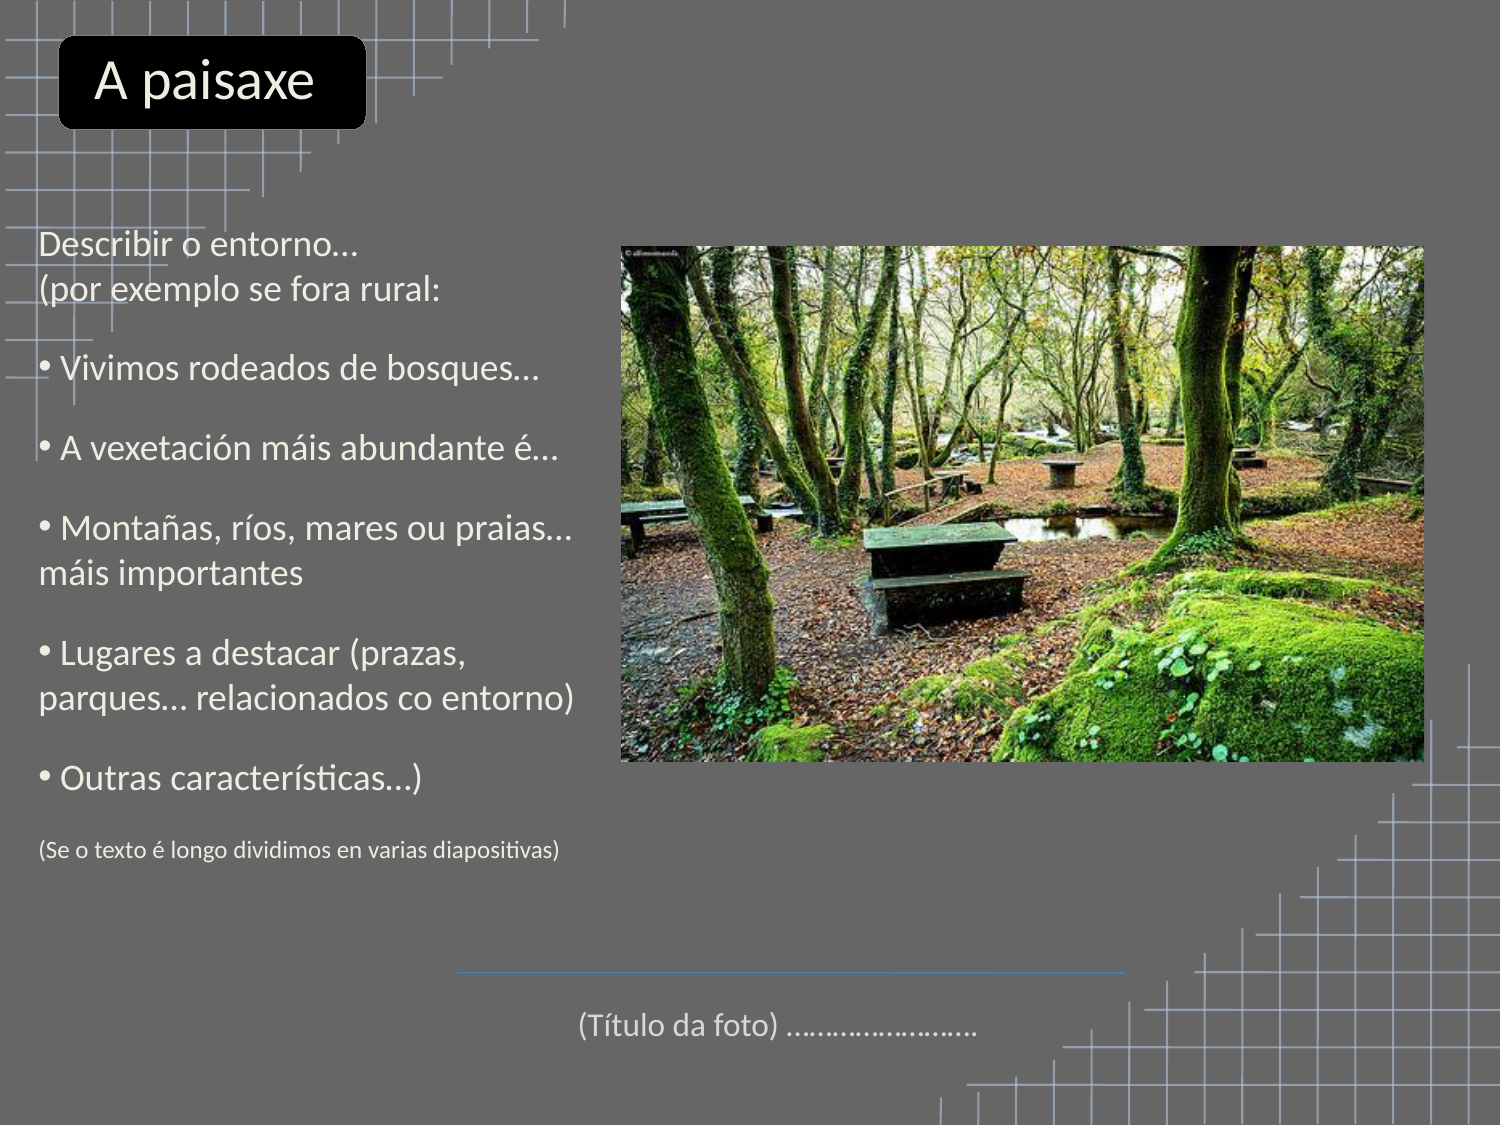

# A paisaxe
Describir o entorno…
(por exemplo se fora rural:
 Vivimos rodeados de bosques…
 A vexetación máis abundante é…
 Montañas, ríos, mares ou praias… máis importantes
 Lugares a destacar (prazas, parques… relacionados co entorno)
 Outras características…)
(Se o texto é longo dividimos en varias diapositivas)
(Título da foto) …………………….